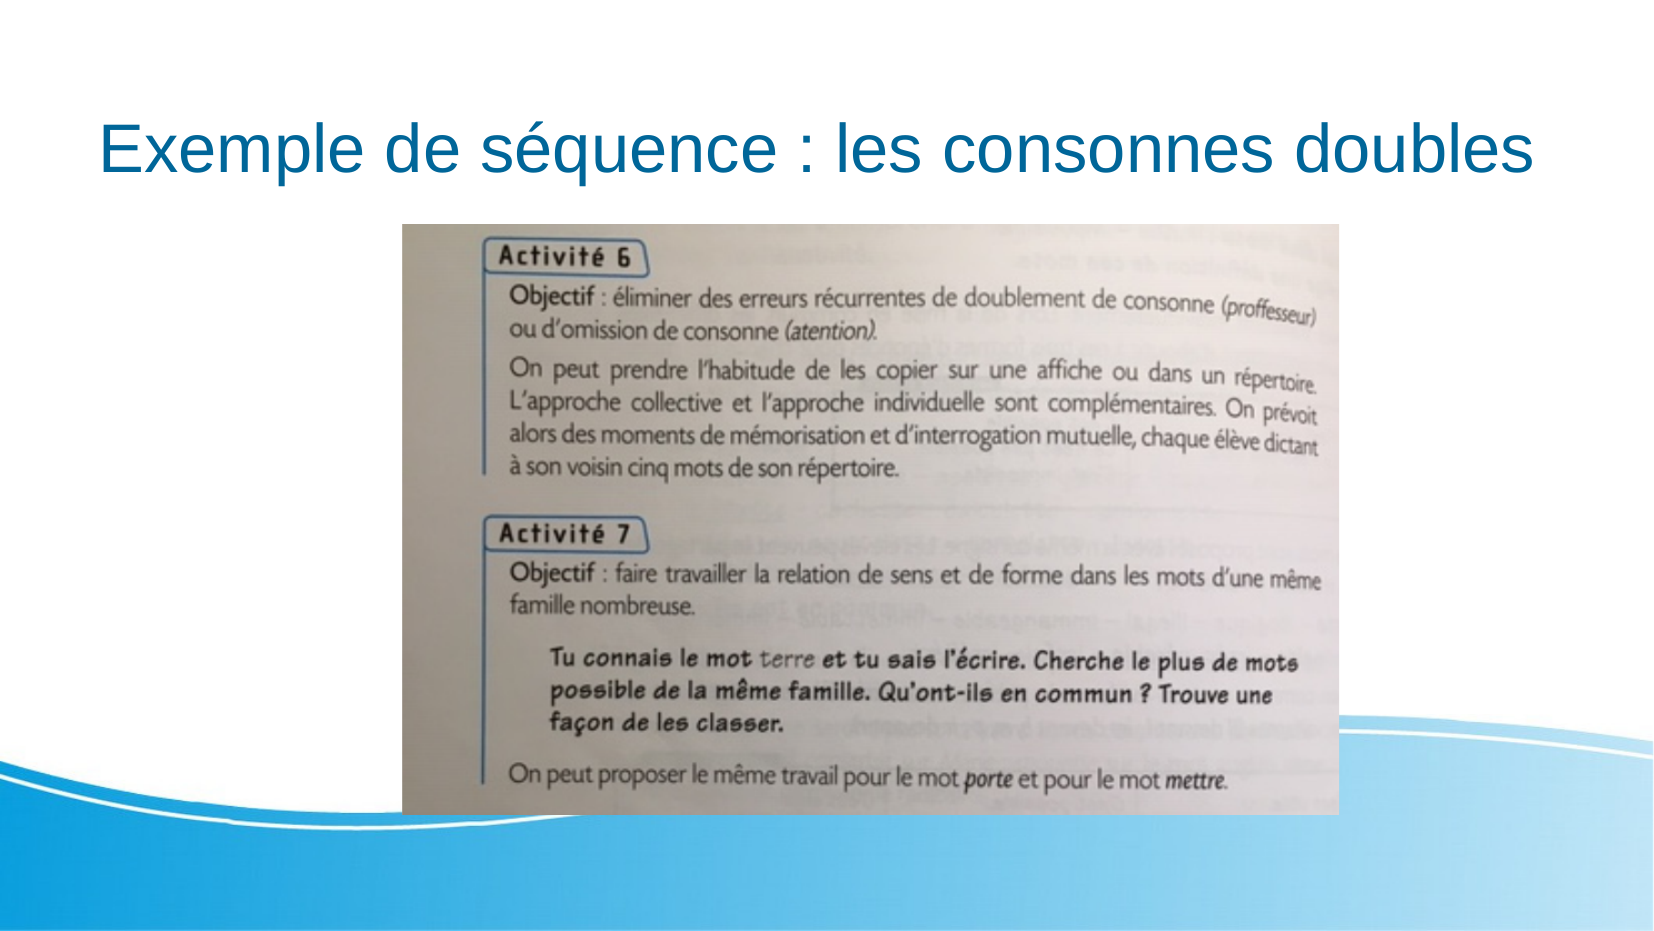

# Exemple de séquence : les consonnes doubles